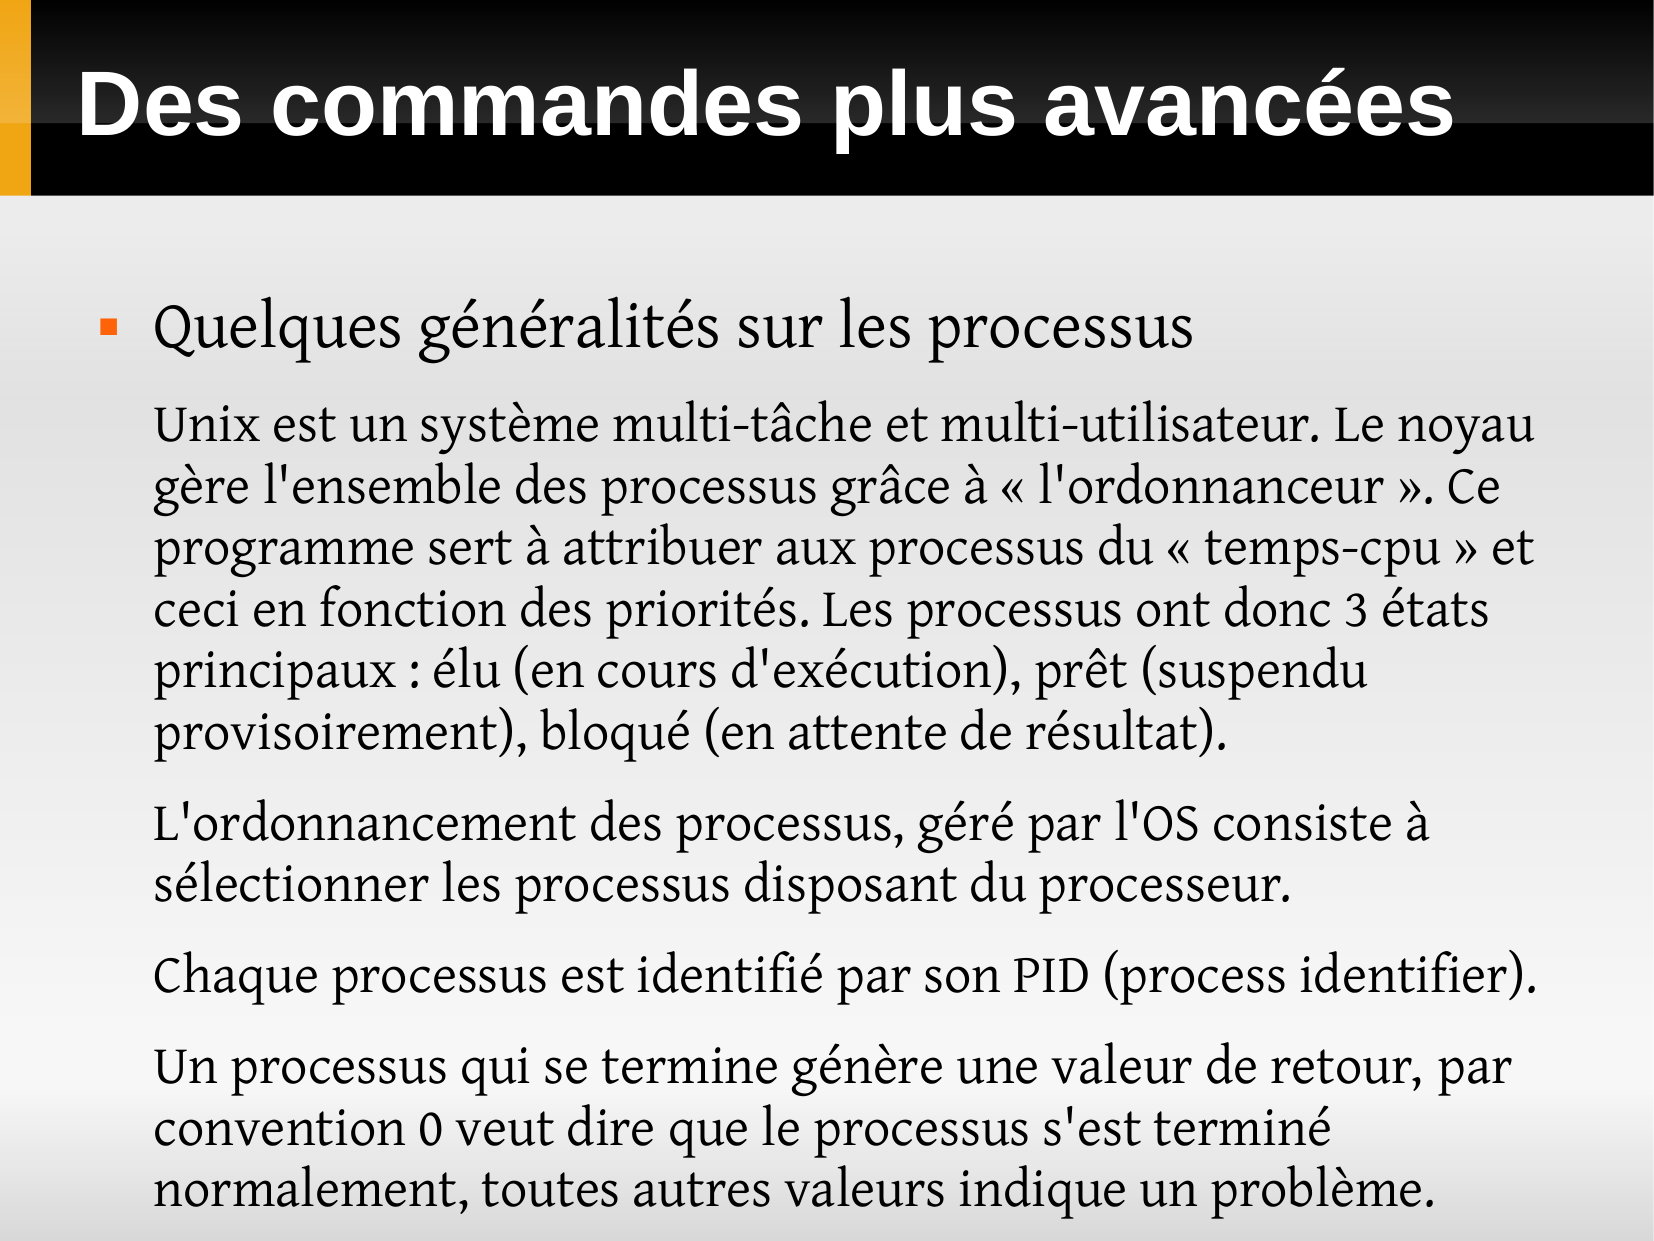

# Des commandes plus avancées
Quelques généralités sur les processus
Unix est un système multi-tâche et multi-utilisateur. Le noyau gère l'ensemble des processus grâce à « l'ordonnanceur ». Ce programme sert à attribuer aux processus du « temps-cpu » et ceci en fonction des priorités. Les processus ont donc 3 états principaux : élu (en cours d'exécution), prêt (suspendu provisoirement), bloqué (en attente de résultat).
L'ordonnancement des processus, géré par l'OS consiste à sélectionner les processus disposant du processeur.
Chaque processus est identifié par son PID (process identifier).
Un processus qui se termine génère une valeur de retour, par convention 0 veut dire que le processus s'est terminé normalement, toutes autres valeurs indique un problème.